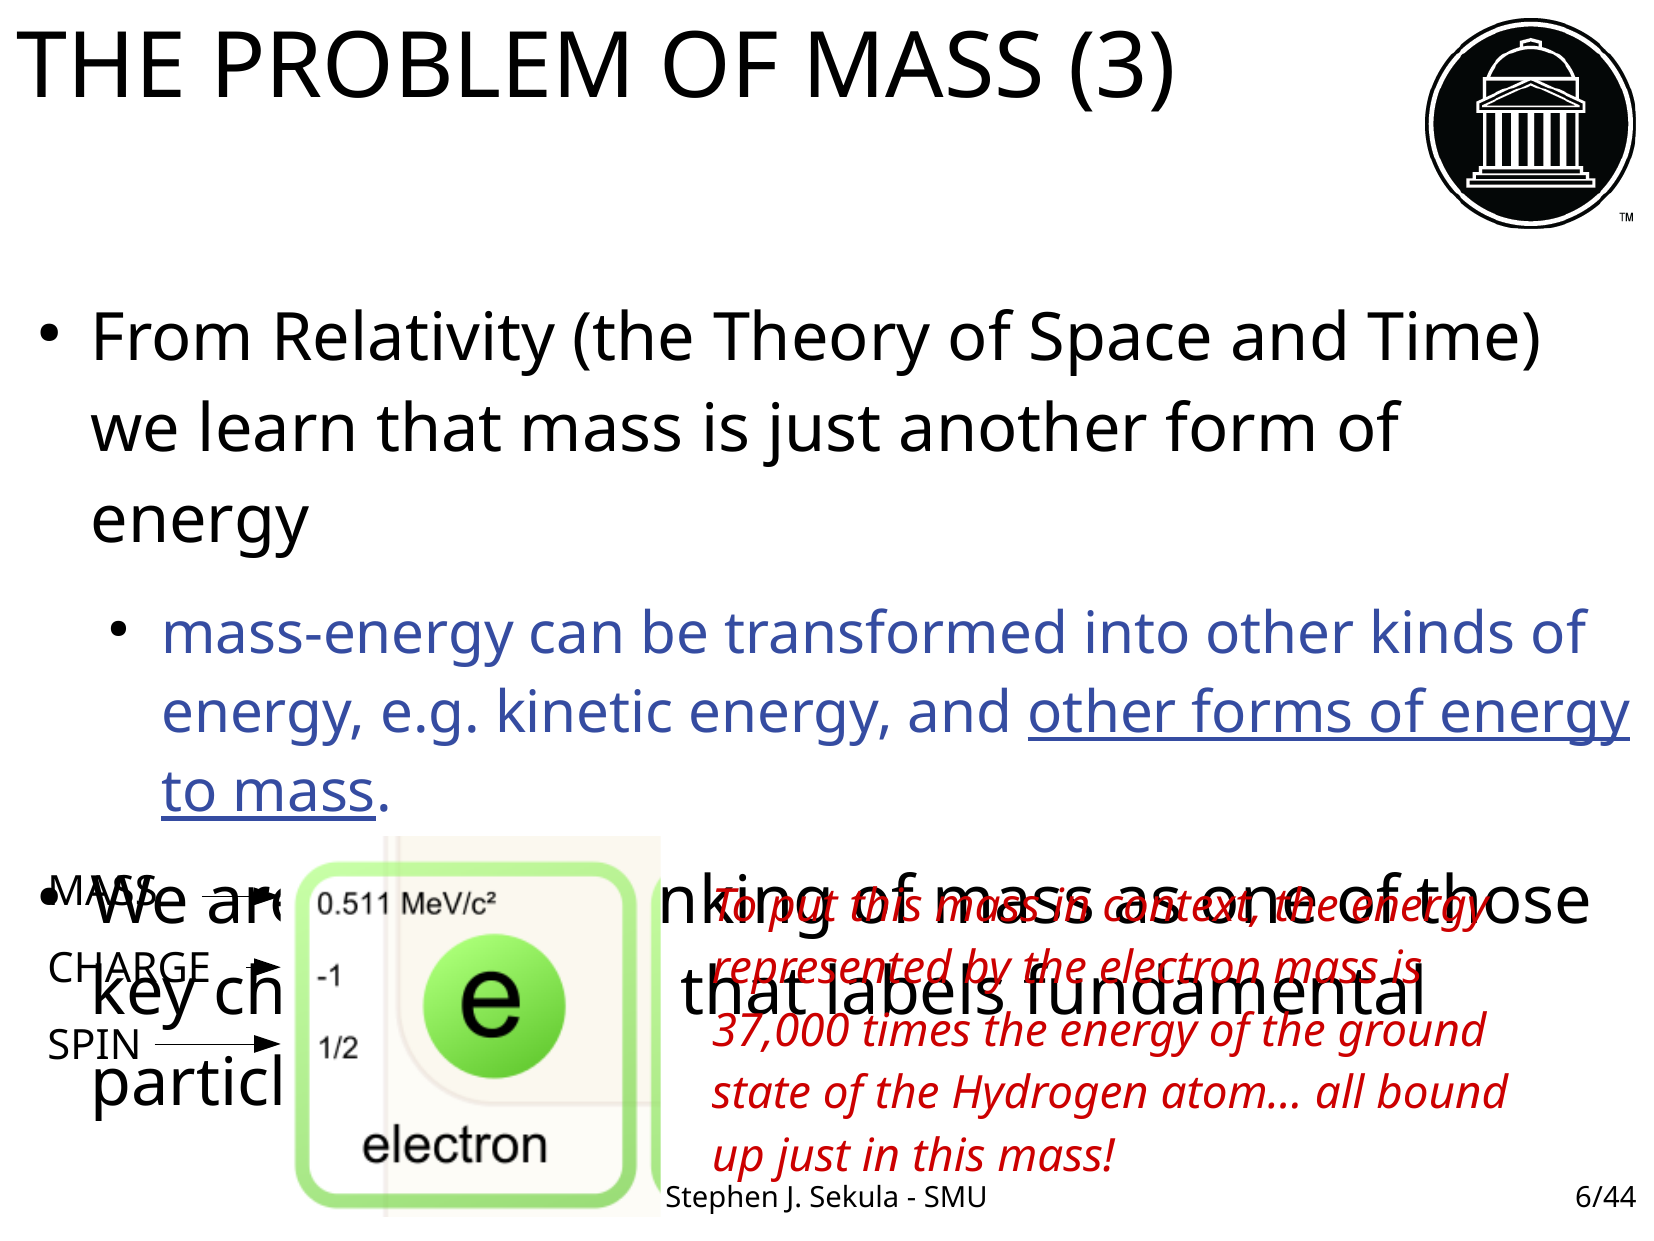

# THE PROBLEM OF MASS (3)
From Relativity (the Theory of Space and Time) we learn that mass is just another form of energy
mass-energy can be transformed into other kinds of energy, e.g. kinetic energy, and other forms of energy to mass.
We are used to thinking of mass as one of those key characteristics that labels fundamental particles, e.g.
MASS
CHARGE
SPIN
To put this mass in context, the energy represented by the electron mass is 37,000 times the energy of the ground state of the Hydrogen atom... all bound up just in this mass!
6
Stephen J. Sekula - SMU